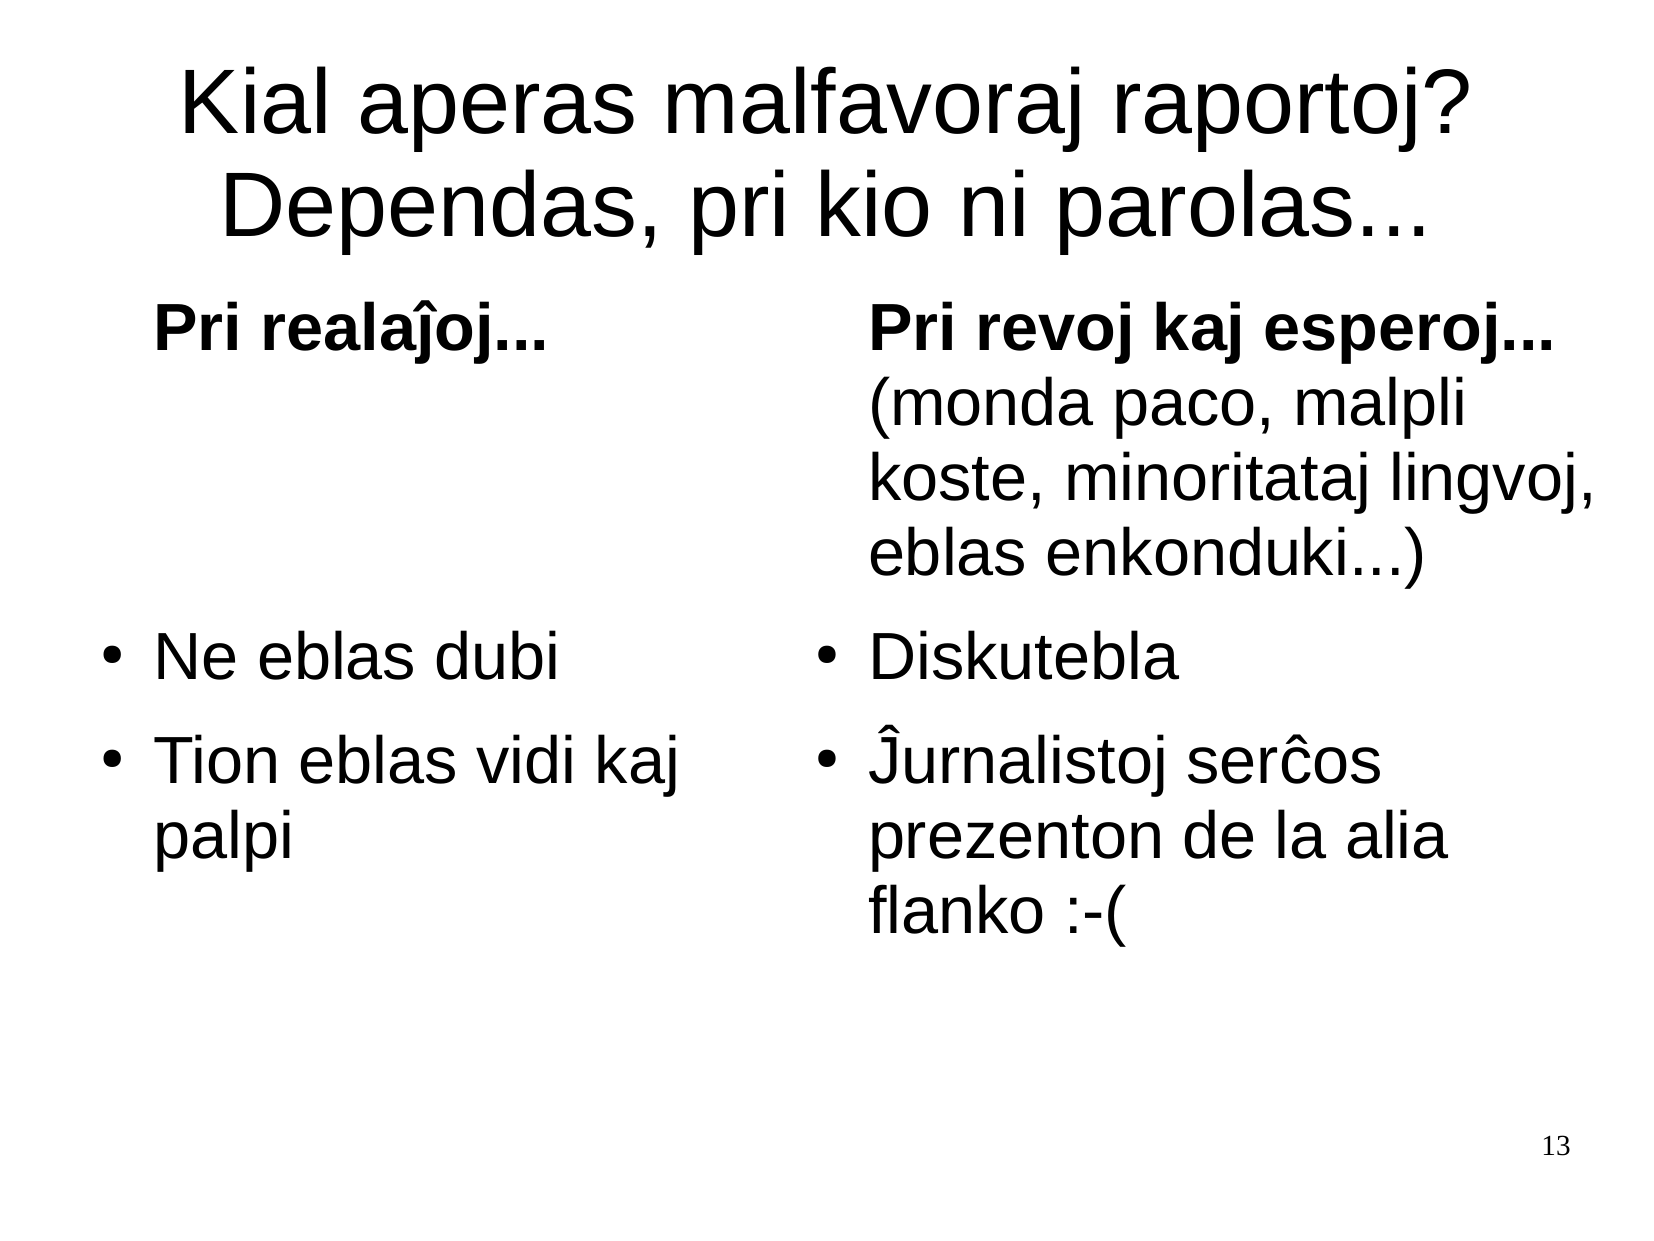

# Kial aperas malfavoraj raportoj? Dependas, pri kio ni parolas...
Pri realaĵoj...
Ne eblas dubi
Tion eblas vidi kaj palpi
Pri revoj kaj esperoj...
(monda paco, malpli koste, minoritataj lingvoj, eblas enkonduki...)
Diskutebla
Ĵurnalistoj serĉos prezenton de la alia flanko :-(
13